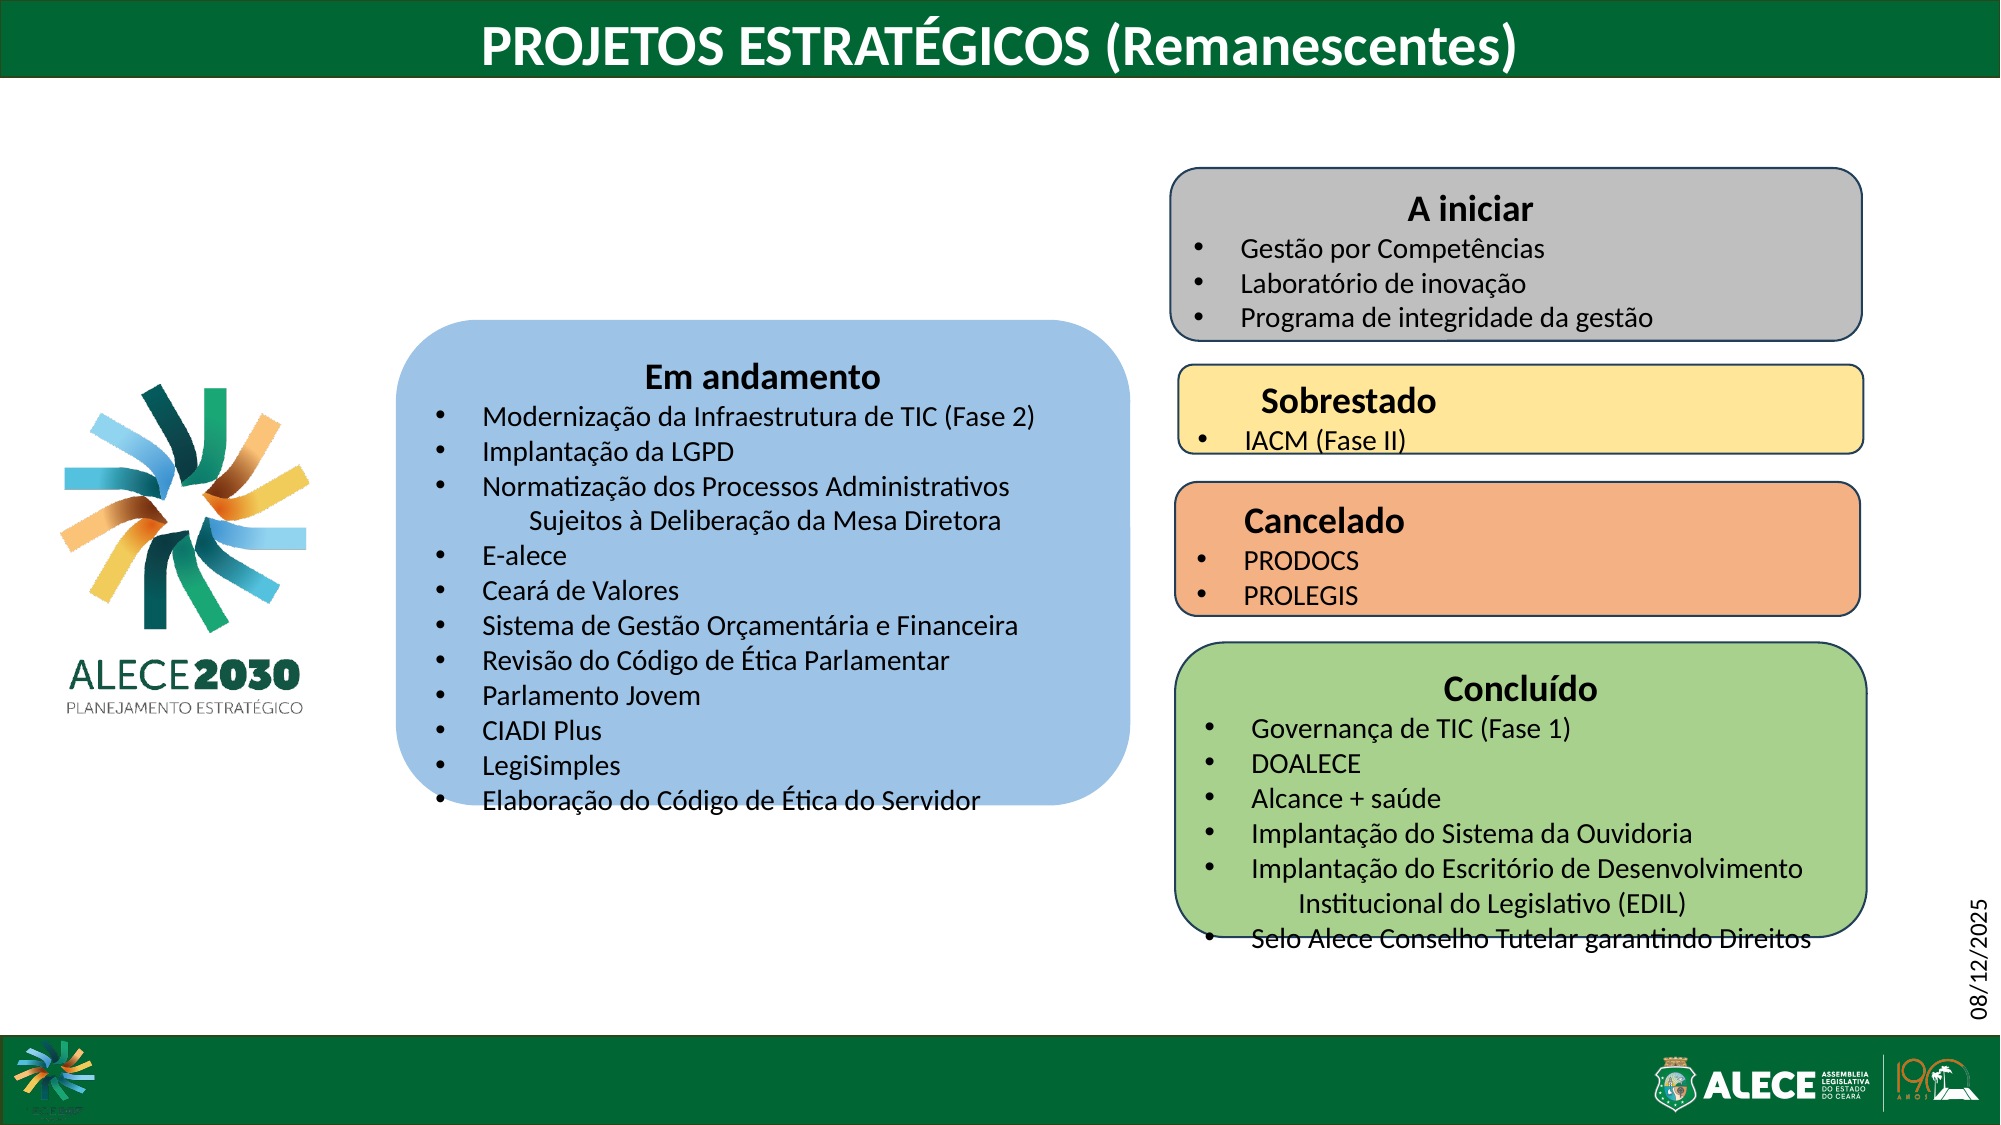

PROJETOS ESTRATÉGICOS (Remanescentes)
A iniciar
Gestão por Competências
Laboratório de inovação
Programa de integridade da gestão
Em andamento
Modernização da Infraestrutura de TIC (Fase 2)
Implantação da LGPD
Normatização dos Processos Administrativos Sujeitos à Deliberação da Mesa Diretora
E-alece
Ceará de Valores
Sistema de Gestão Orçamentária e Financeira
Revisão do Código de Ética Parlamentar
Parlamento Jovem
CIADI Plus
LegiSimples
Elaboração do Código de Ética do Servidor
Sobrestado
IACM (Fase II)
Cancelado
PRODOCS
PROLEGIS
Concluído
Governança de TIC (Fase 1)
DOALECE
Alcance + saúde
Implantação do Sistema da Ouvidoria
Implantação do Escritório de Desenvolvimento Institucional do Legislativo (EDIL)
Selo Alece Conselho Tutelar garantindo Direitos
08/12/2025